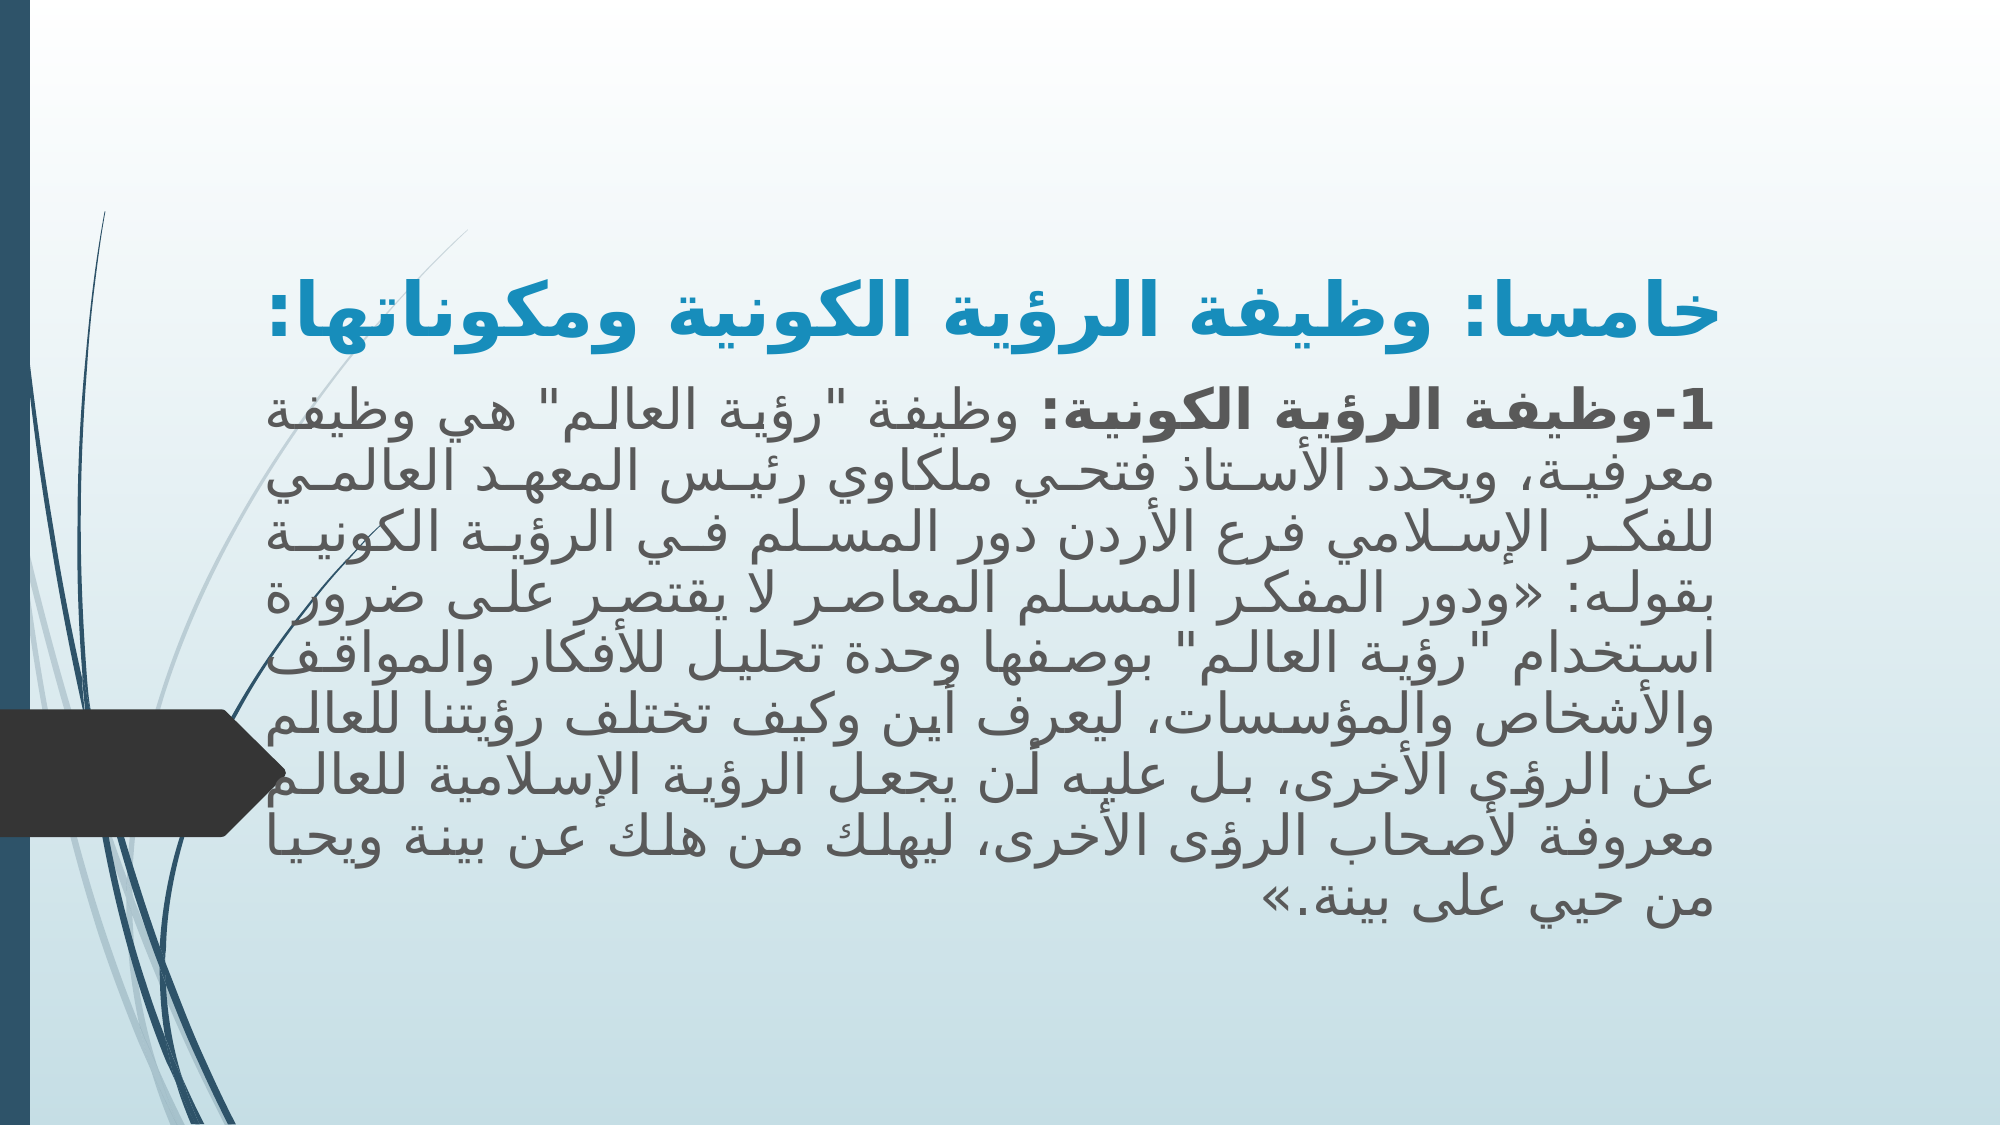

# خامسا: وظيفة الرؤية الكونية ومكوناتها:
1-وظيفة الرؤية الكونية: وظيفة "رؤية العالم" هي وظيفة معرفية، ويحدد الأستاذ فتحي ملكاوي رئيس المعهد العالمي للفكر الإسلامي فرع الأردن دور المسلم في الرؤية الكونية بقوله: «ودور المفكر المسلم المعاصر لا يقتصر على ضرورة استخدام "رؤية العالم" بوصفها وحدة تحليل للأفكار والمواقف والأشخاص والمؤسسات، ليعرف أين وكيف تختلف رؤيتنا للعالم عن الرؤى الأخرى، بل عليه أن يجعل الرؤية الإسلامية للعالم معروفة لأصحاب الرؤى الأخرى، ليهلك من هلك عن بينة ويحيا من حيي على بينة.»